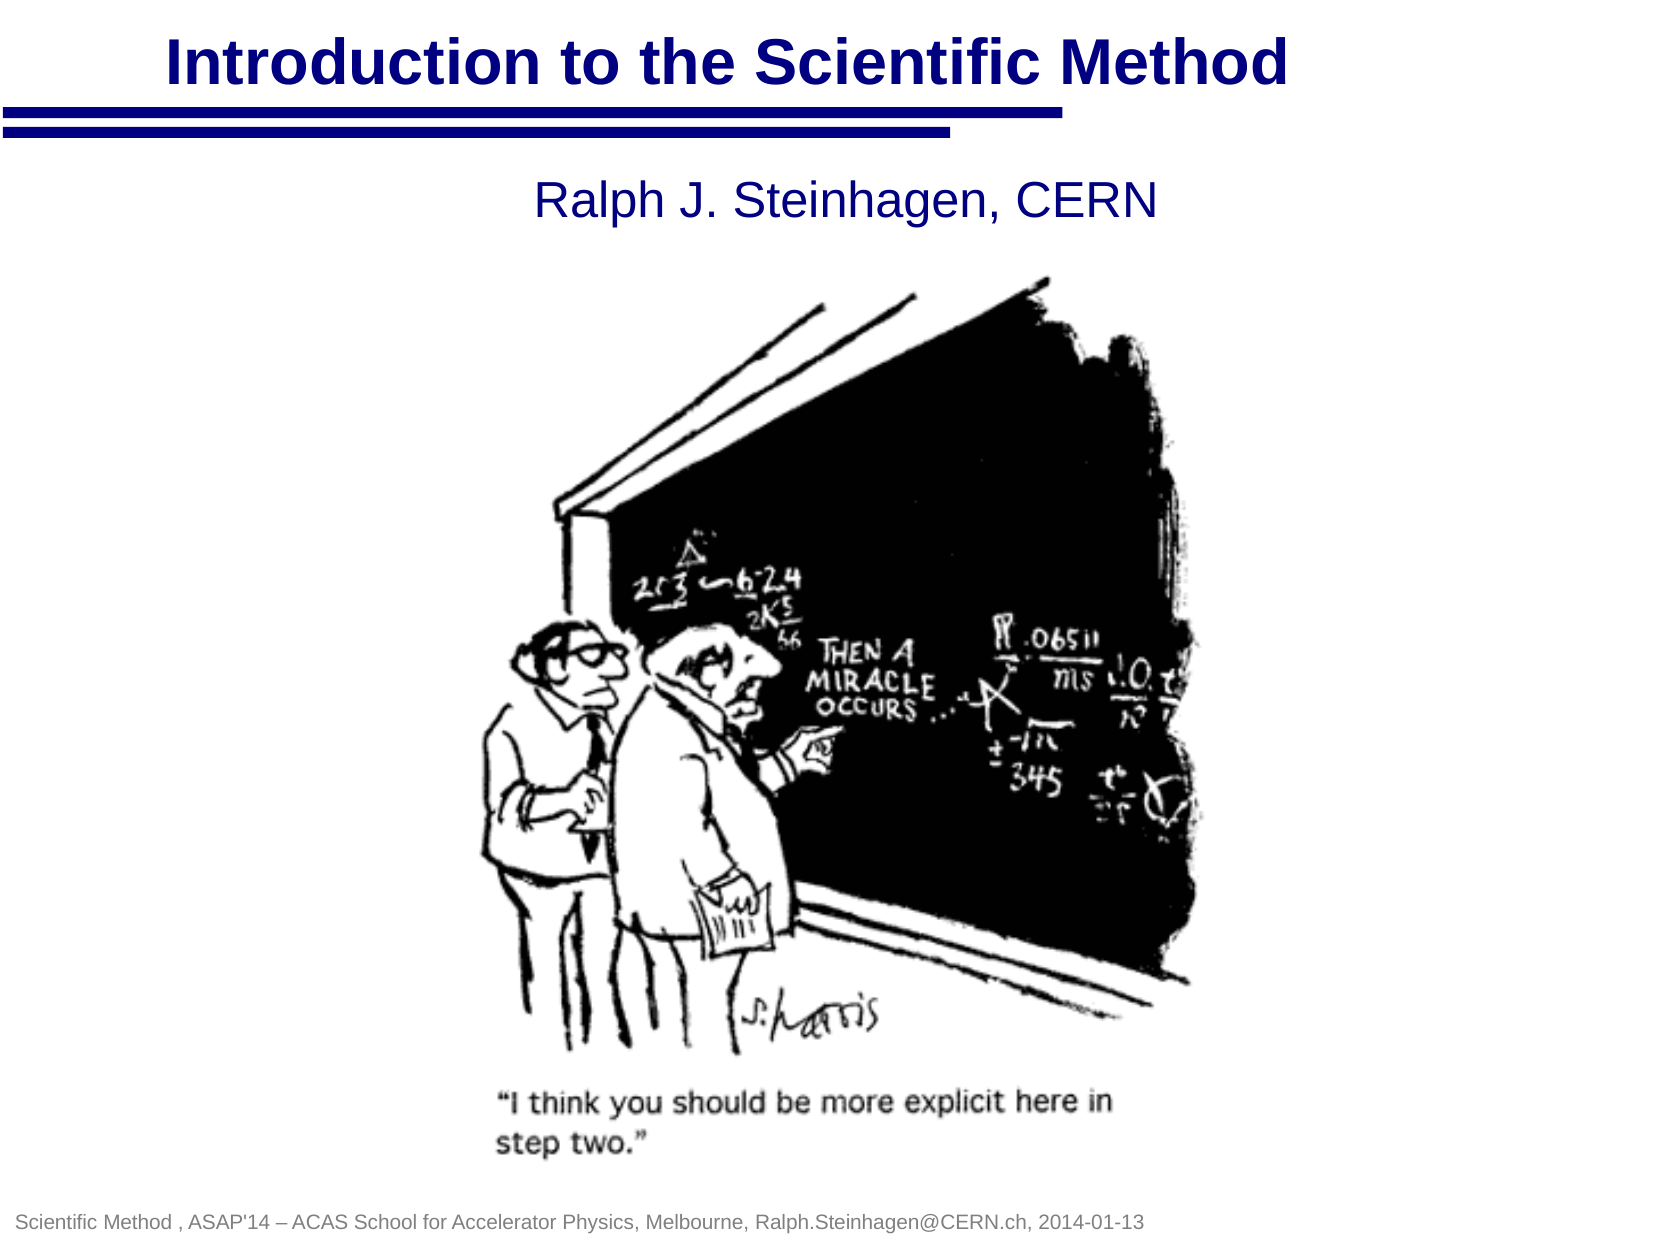

# Introduction to the Scientific Method
Ralph J. Steinhagen, CERN